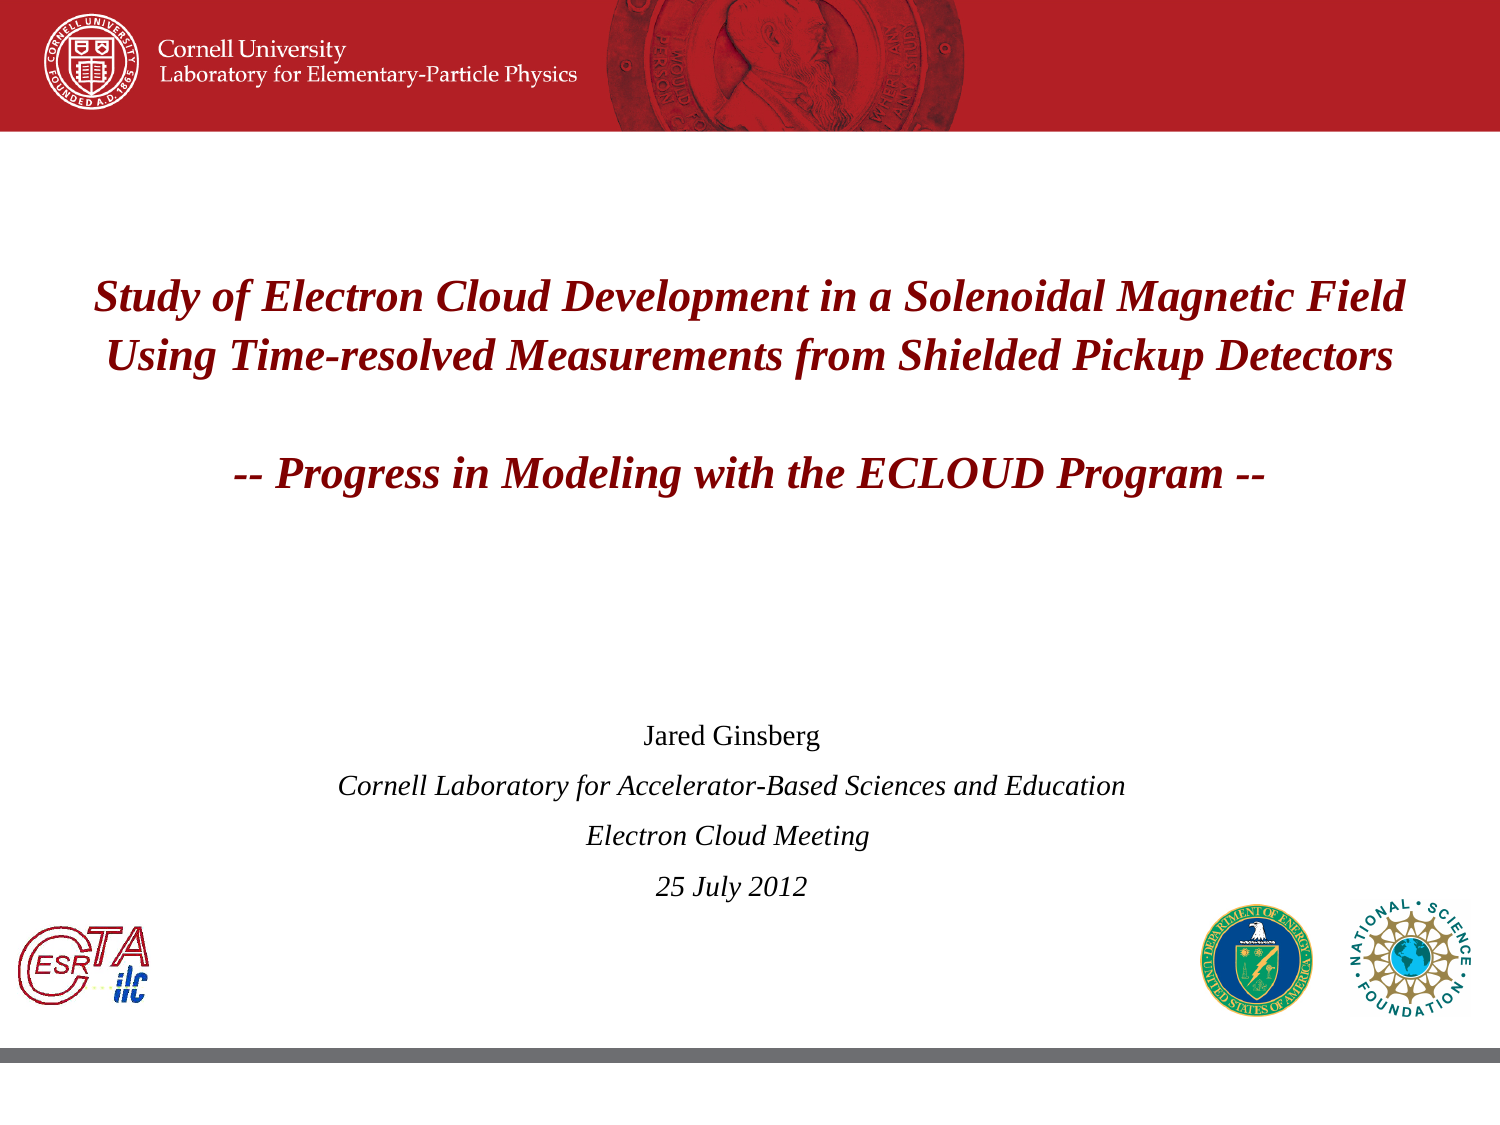

Study of Electron Cloud Development in a Solenoidal Magnetic Field Using Time-resolved Measurements from Shielded Pickup Detectors
-- Progress in Modeling with the ECLOUD Program --
# Jared Ginsberg
Cornell Laboratory for Accelerator-Based Sciences and Education
Electron Cloud Meeting
25 July 2012